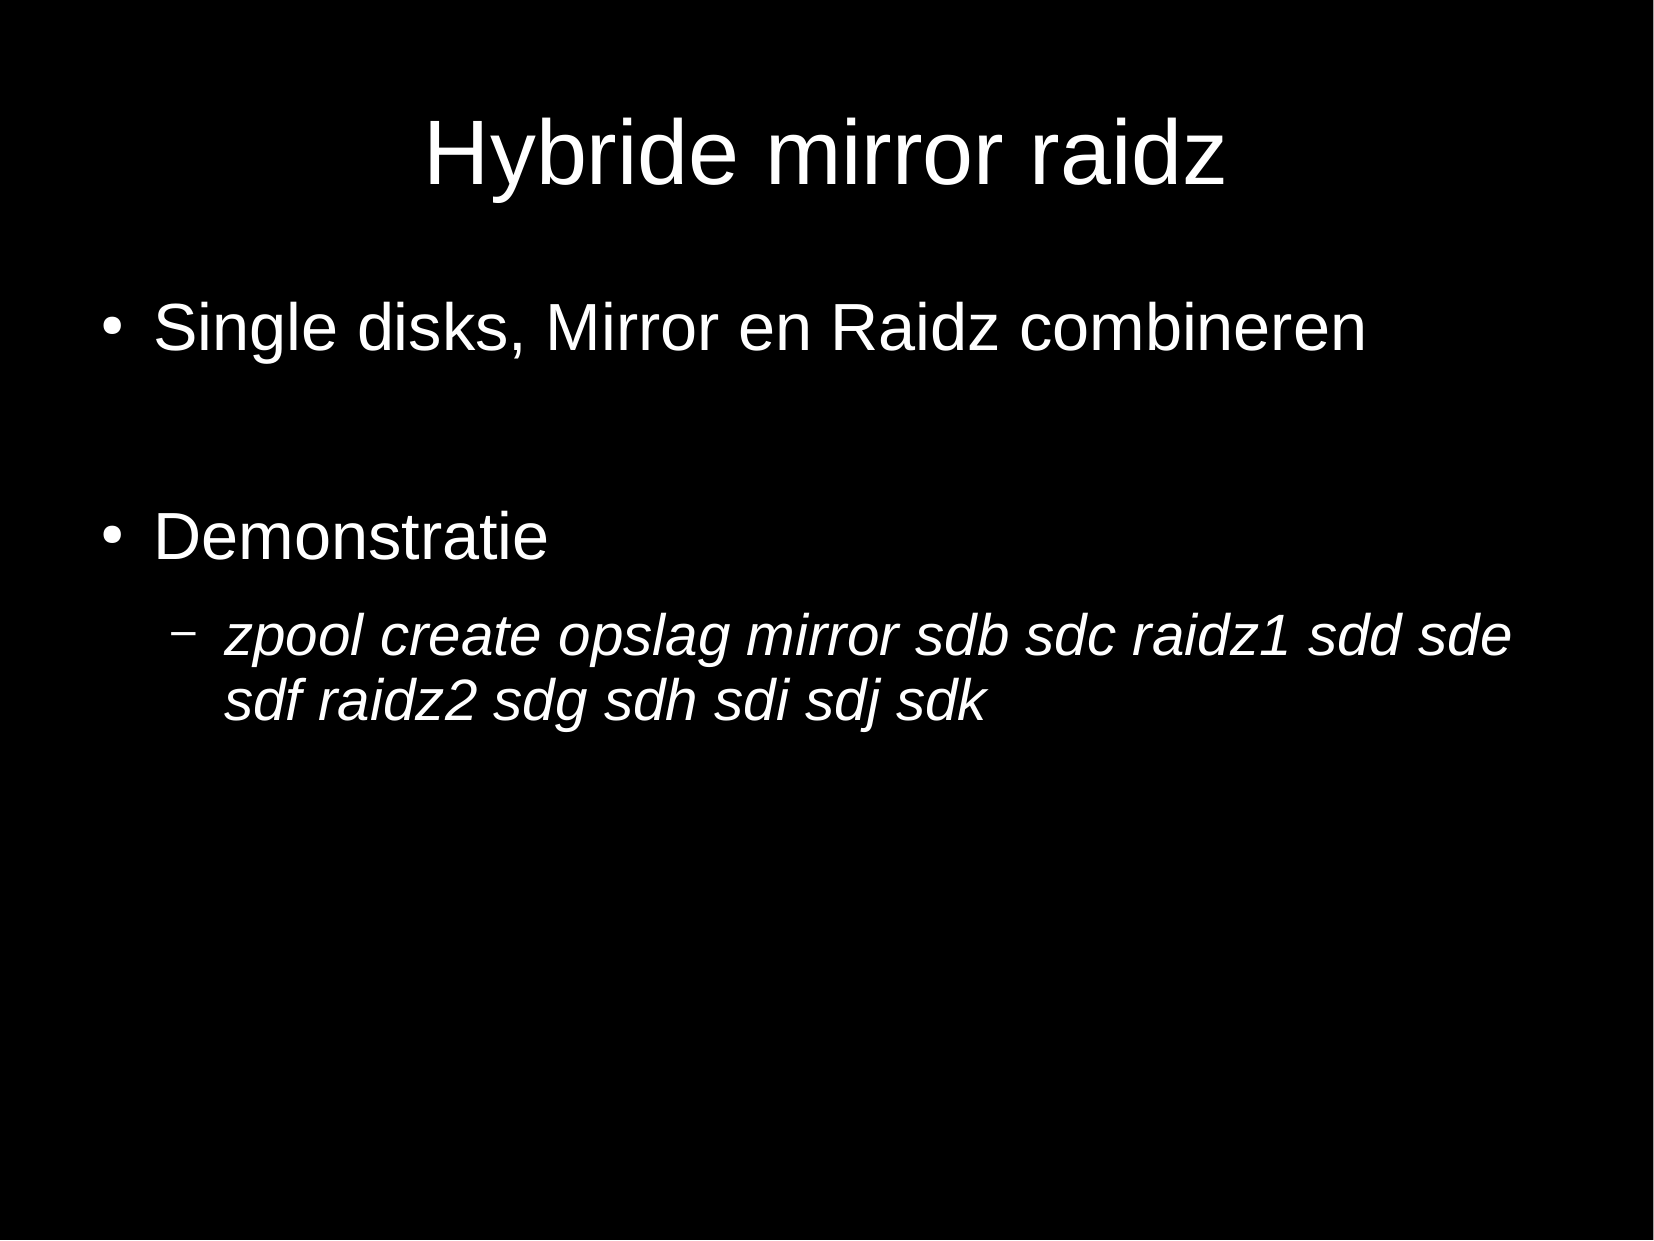

# Hybride mirror raidz
Single disks, Mirror en Raidz combineren
Demonstratie
zpool create opslag mirror sdb sdc raidz1 sdd sde sdf raidz2 sdg sdh sdi sdj sdk